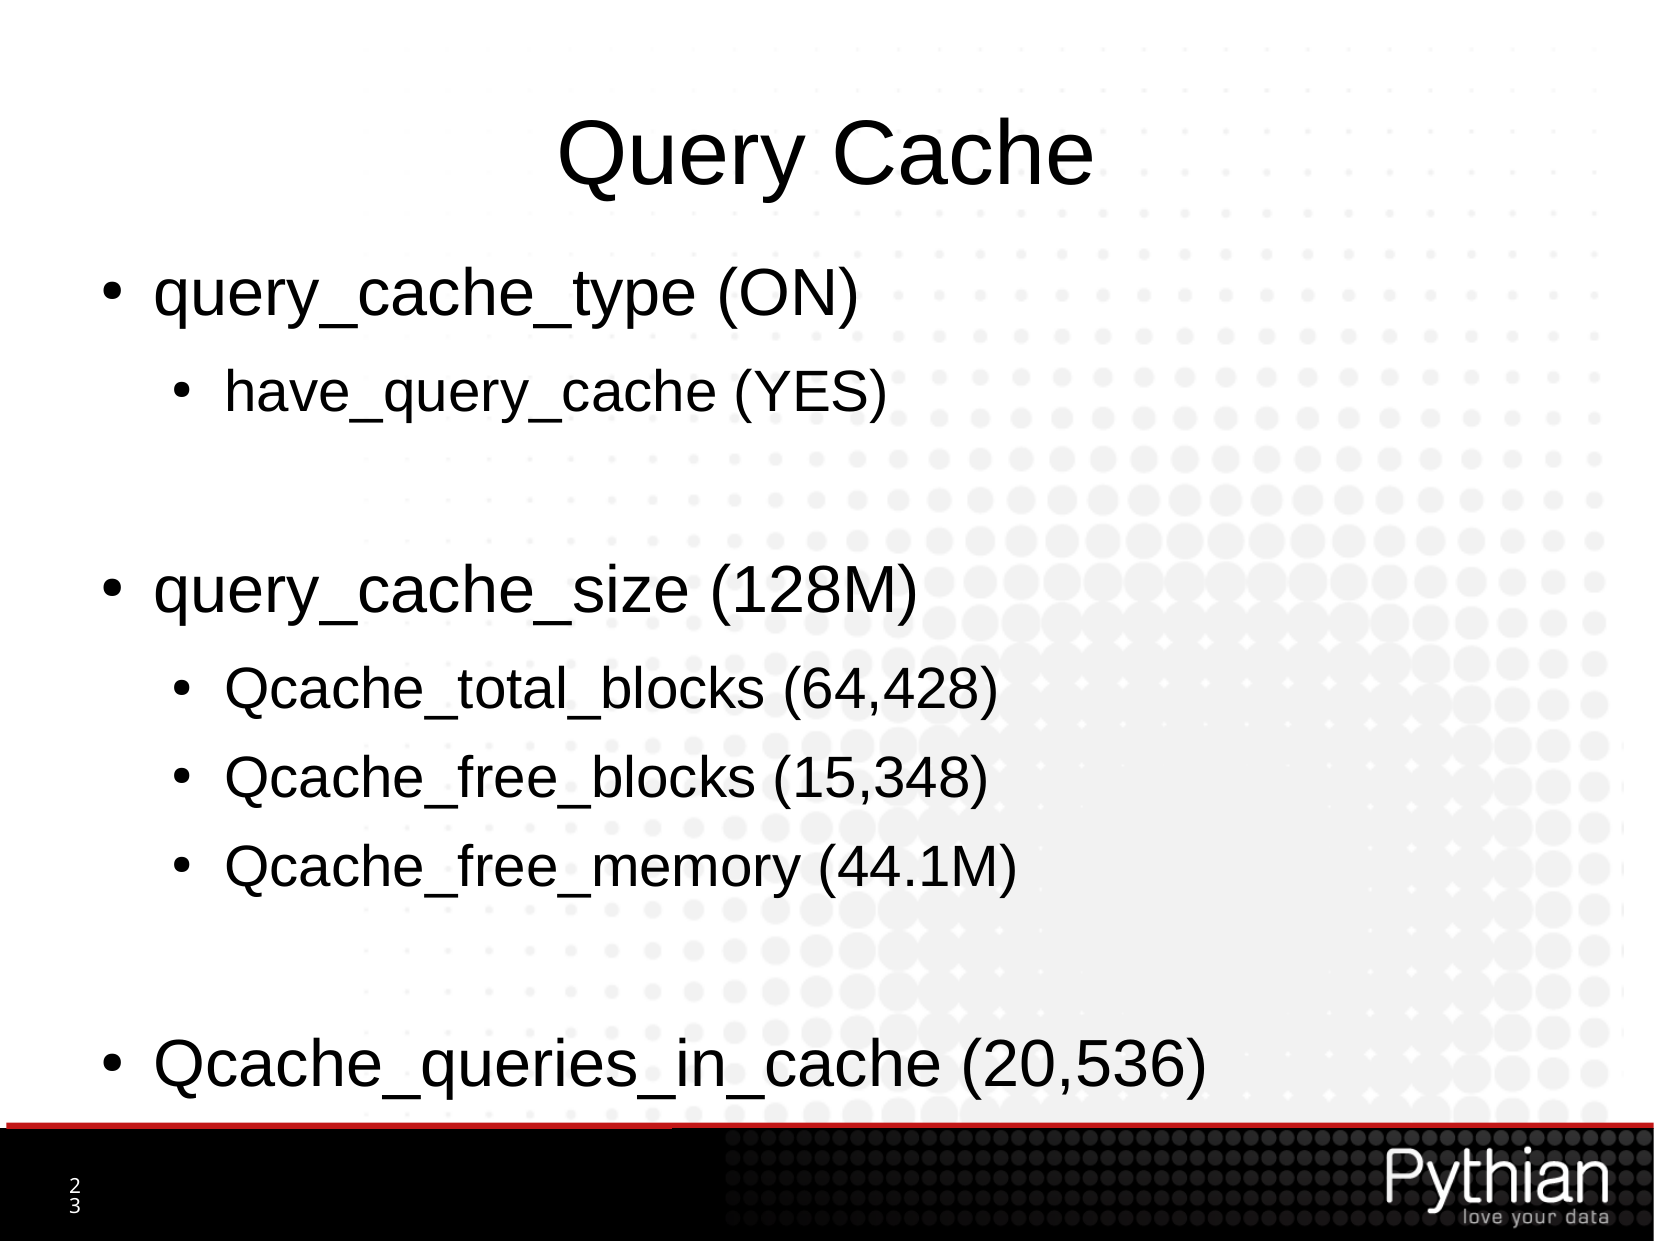

# Query Cache
query_cache_type (ON)
have_query_cache (YES)
query_cache_size (128M)
Qcache_total_blocks (64,428)
Qcache_free_blocks (15,348)
Qcache_free_memory (44.1M)
Qcache_queries_in_cache (20,536)